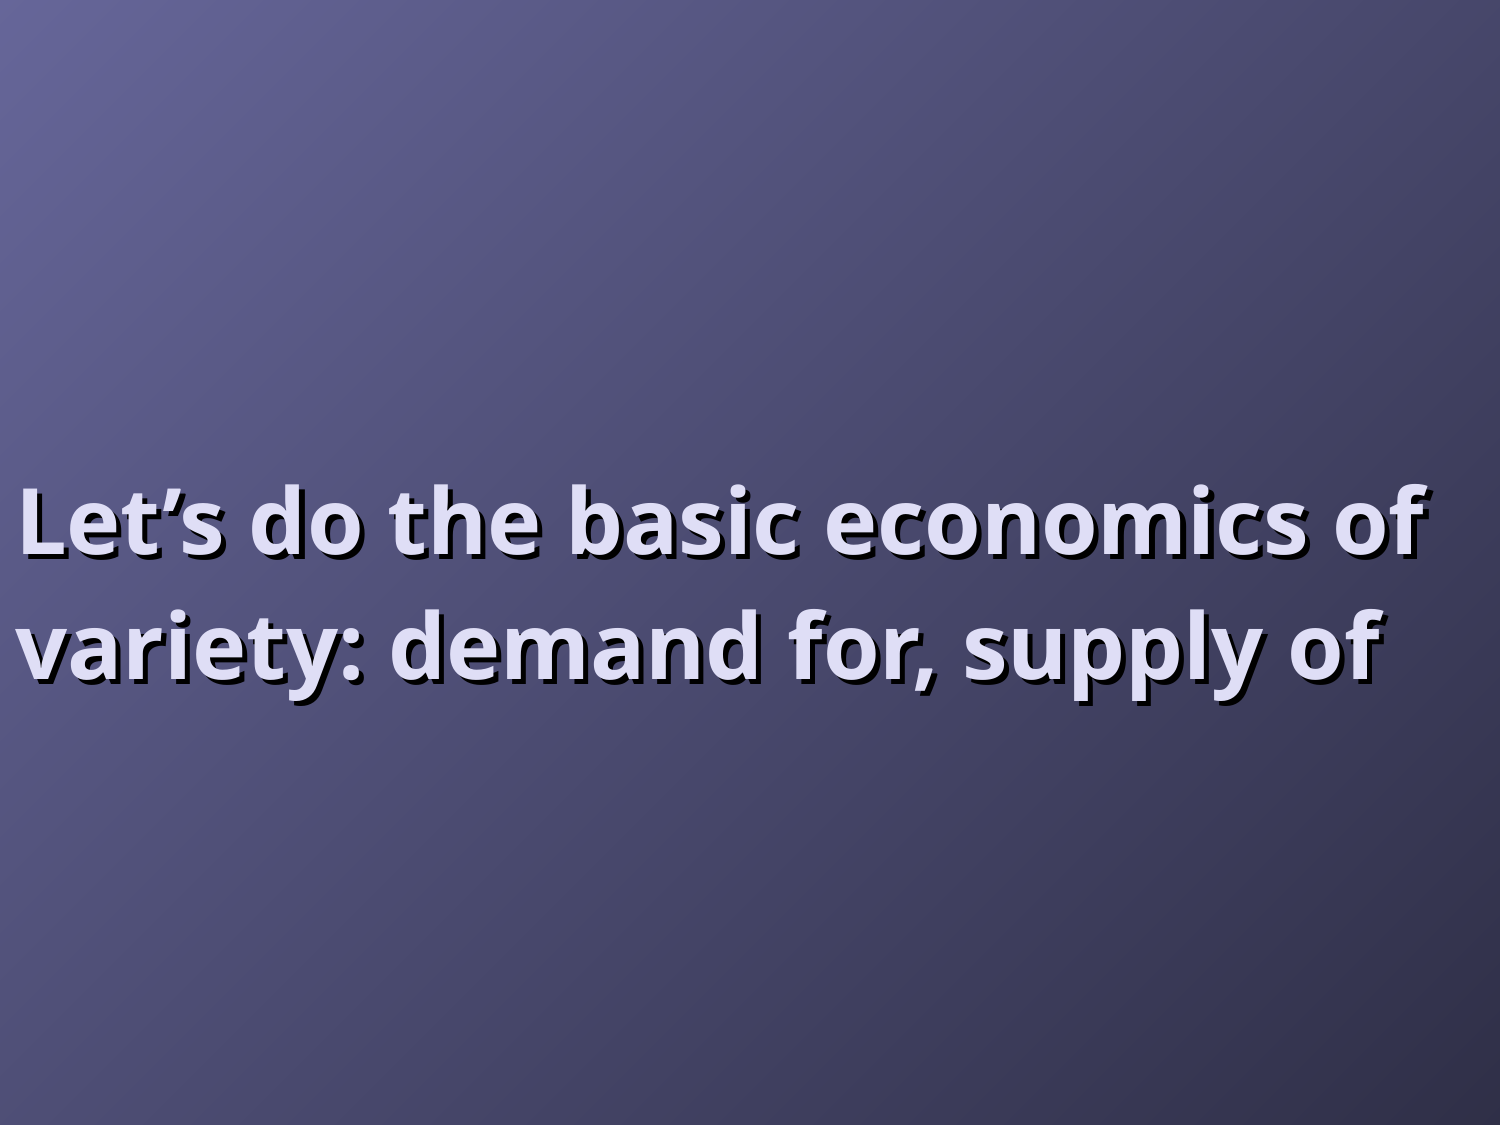

# Let’s do the basic economics of variety: demand for, supply of